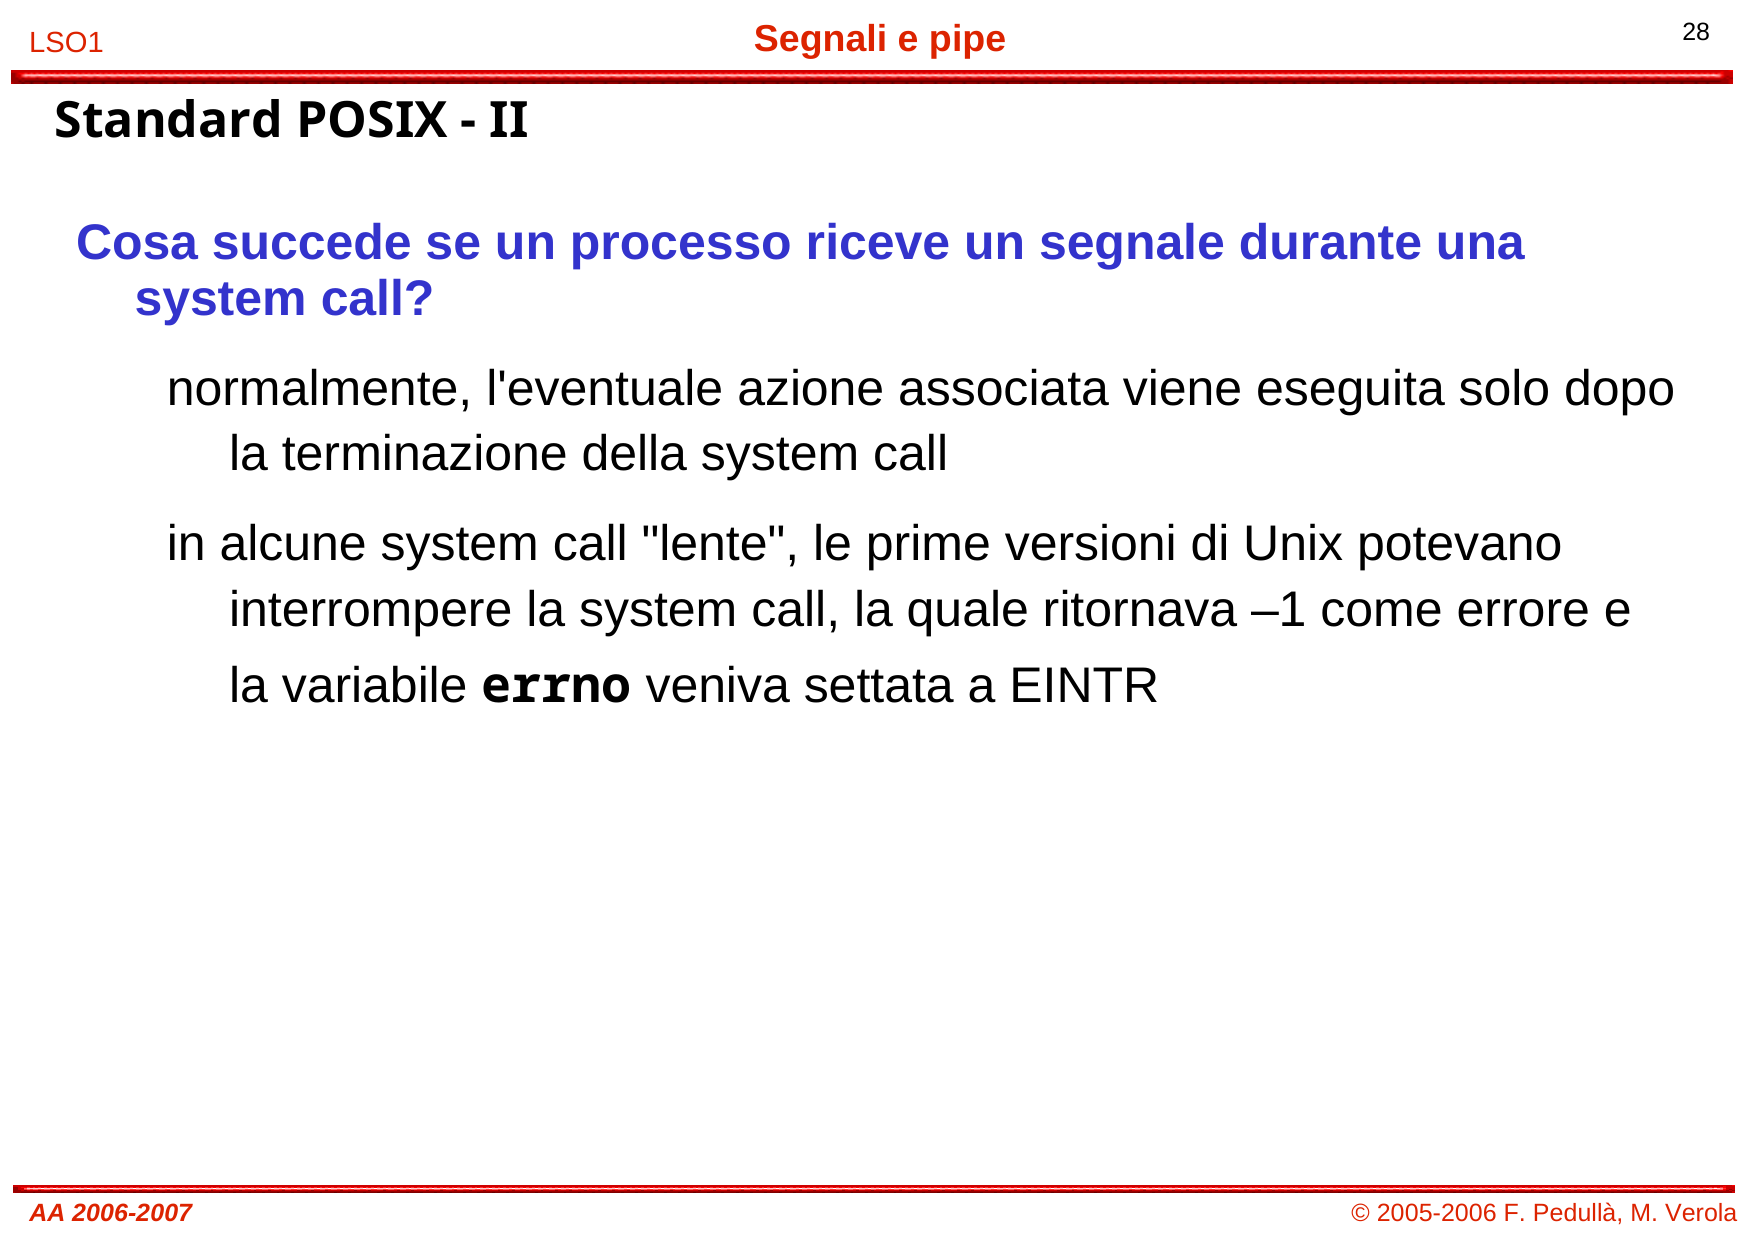

# Standard POSIX - II
Cosa succede se un processo riceve un segnale durante una system call?
normalmente, l'eventuale azione associata viene eseguita solo dopo la terminazione della system call
in alcune system call "lente", le prime versioni di Unix potevano interrompere la system call, la quale ritornava –1 come errore e la variabile errno veniva settata a EINTR